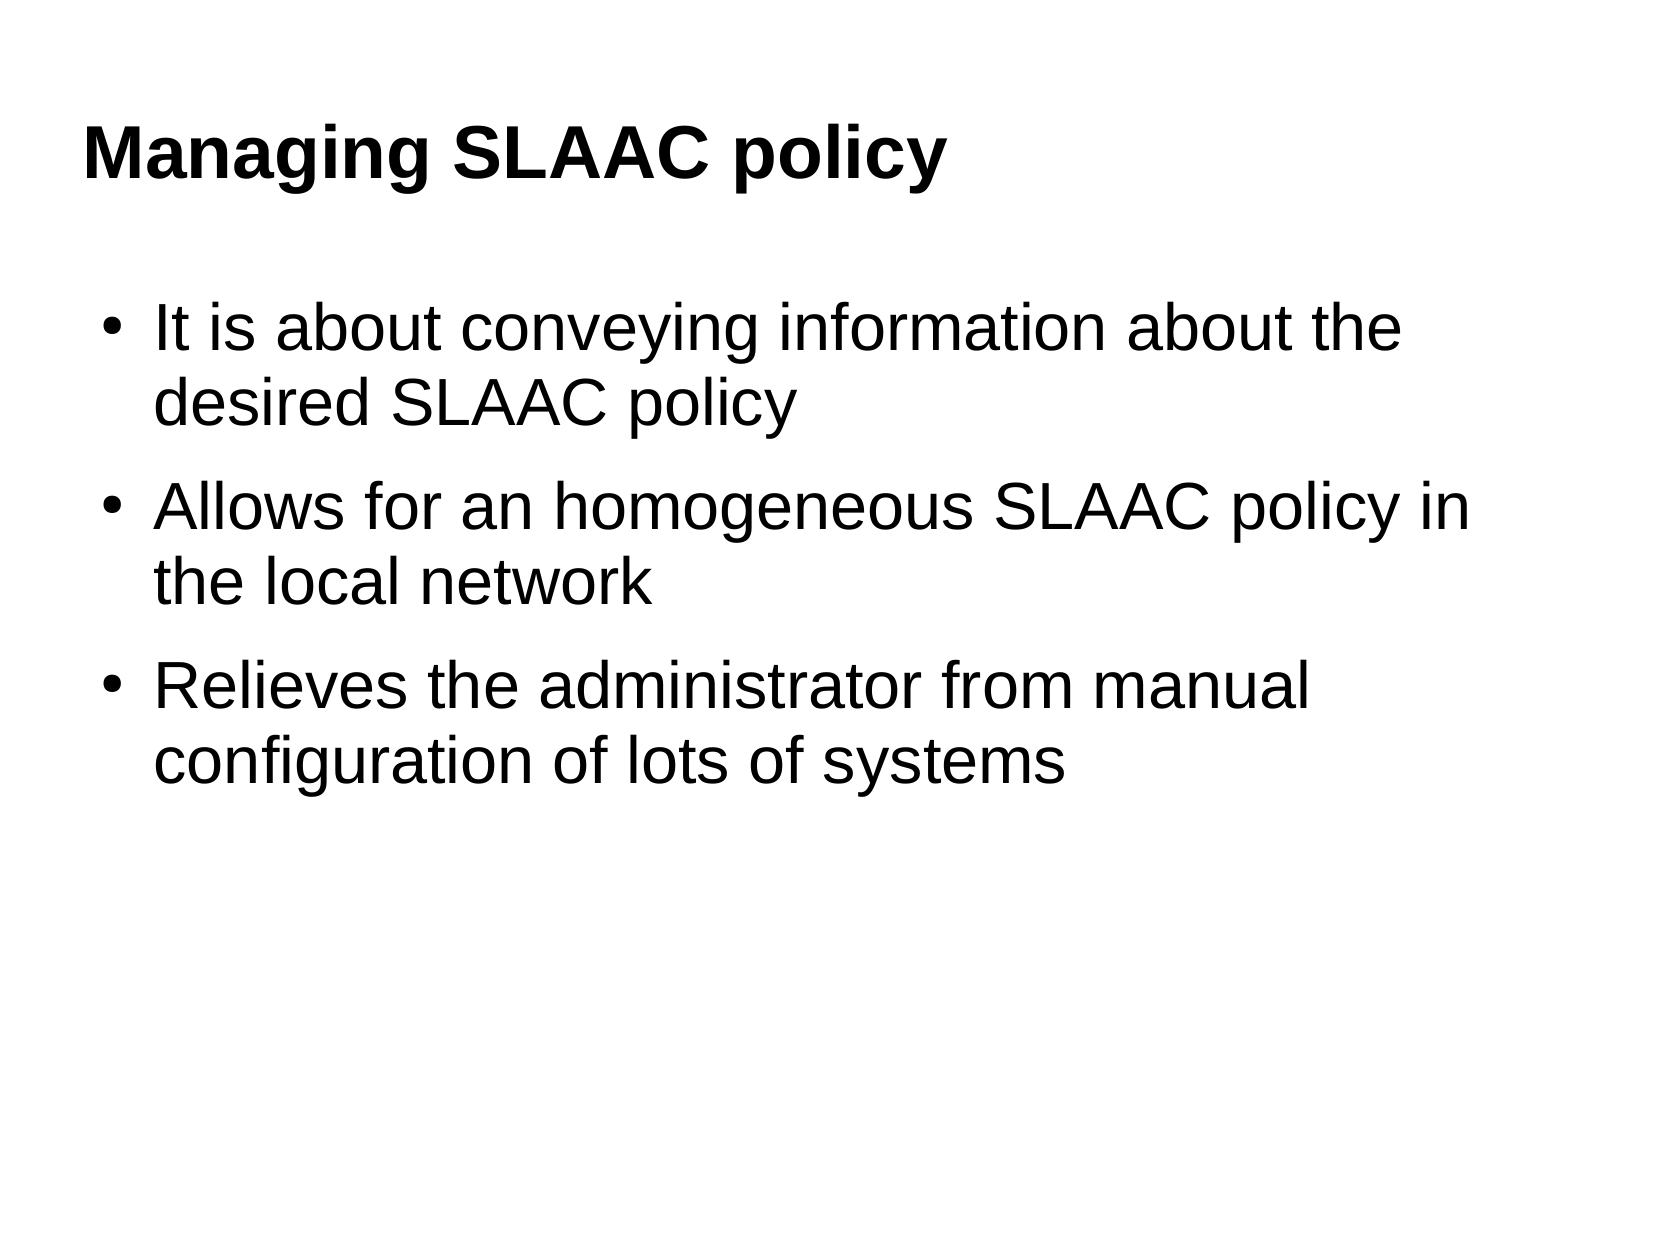

# Managing SLAAC policy
It is about conveying information about the desired SLAAC policy
Allows for an homogeneous SLAAC policy in the local network
Relieves the administrator from manual configuration of lots of systems